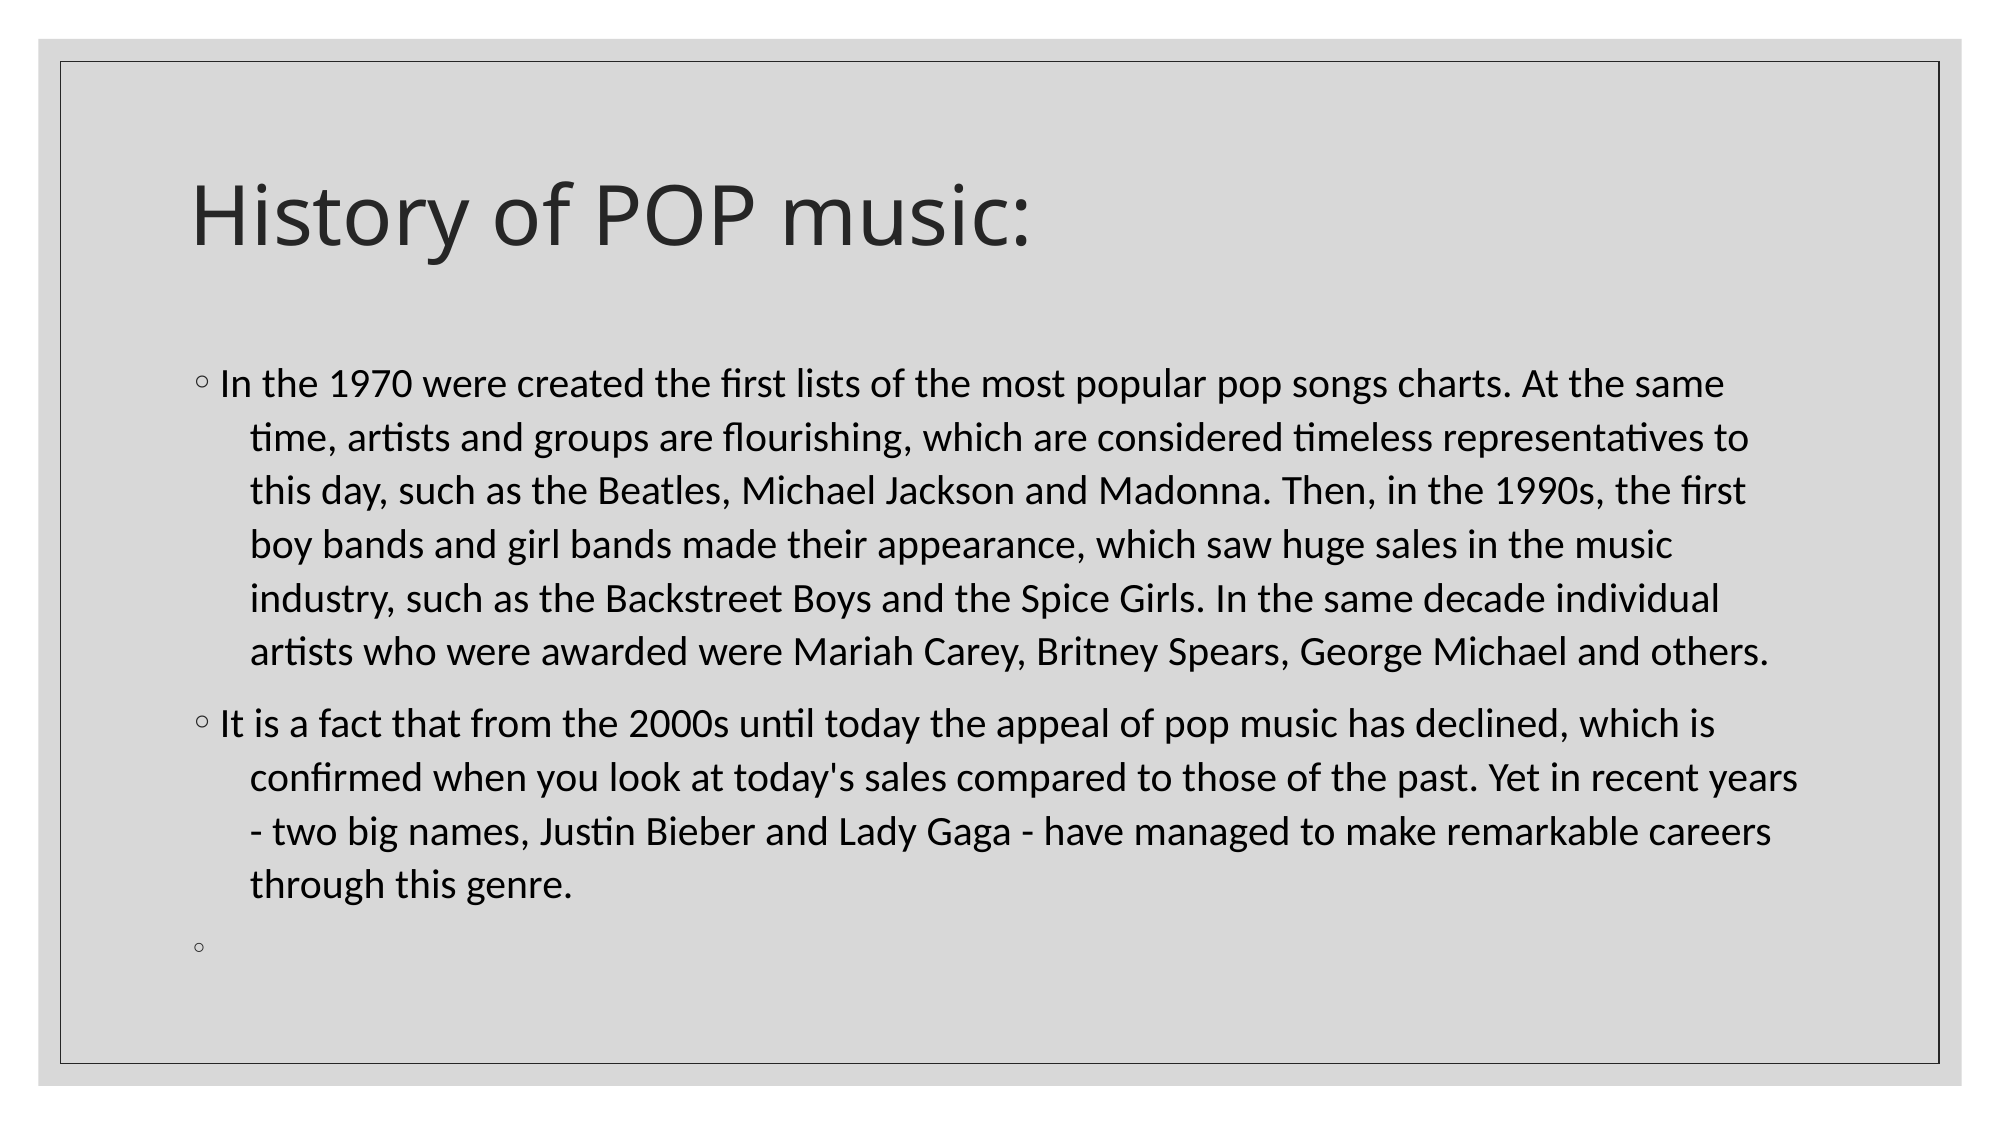

# History of POP music:
In the 1970 were created the first lists of the most popular pop songs charts. At the same time, artists and groups are flourishing, which are considered timeless representatives to this day, such as the Beatles, Michael Jackson and Madonna. Then, in the 1990s, the first boy bands and girl bands made their appearance, which saw huge sales in the music industry, such as the Backstreet Boys and the Spice Girls. In the same decade individual artists who were awarded were Mariah Carey, Britney Spears, George Michael and others.
It is a fact that from the 2000s until today the appeal of pop music has declined, which is confirmed when you look at today's sales compared to those of the past. Yet in recent years - two big names, Justin Bieber and Lady Gaga - have managed to make remarkable careers through this genre.